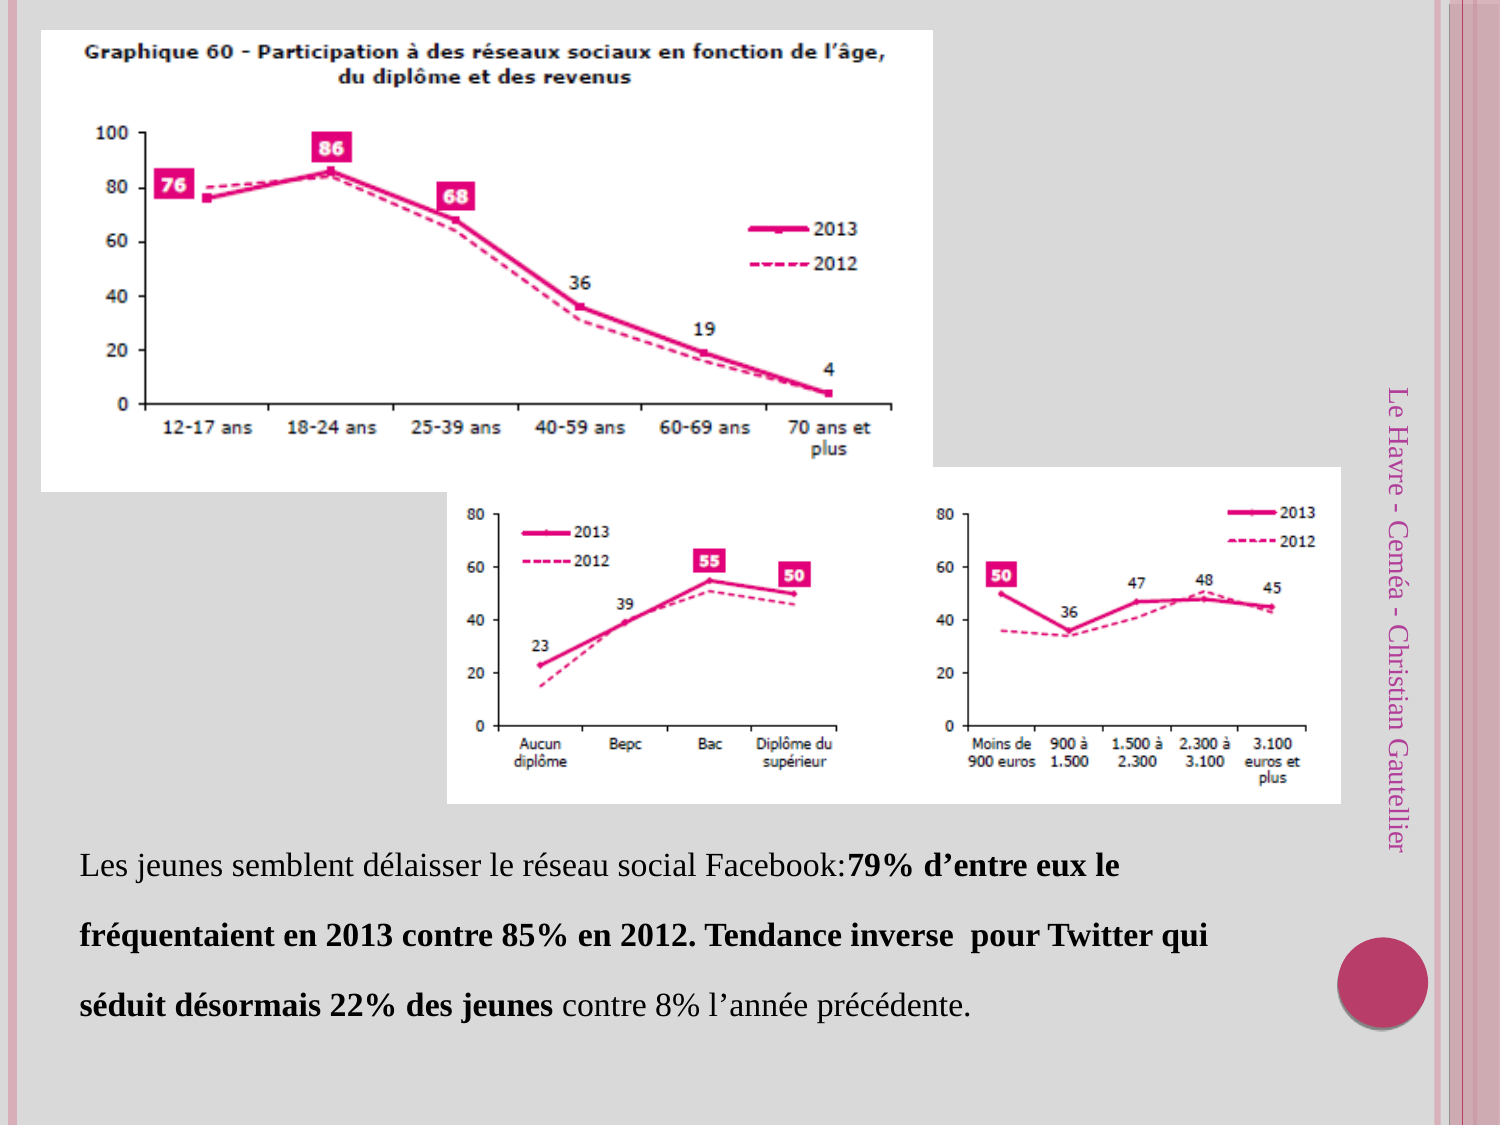

Le Havre - Ceméa - Christian Gautellier
Les jeunes semblent délaisser le réseau social Facebook:79% d’entre eux le fréquentaient en 2013 contre 85% en 2012. Tendance inverse pour Twitter qui séduit désormais 22% des jeunes contre 8% l’année précédente.